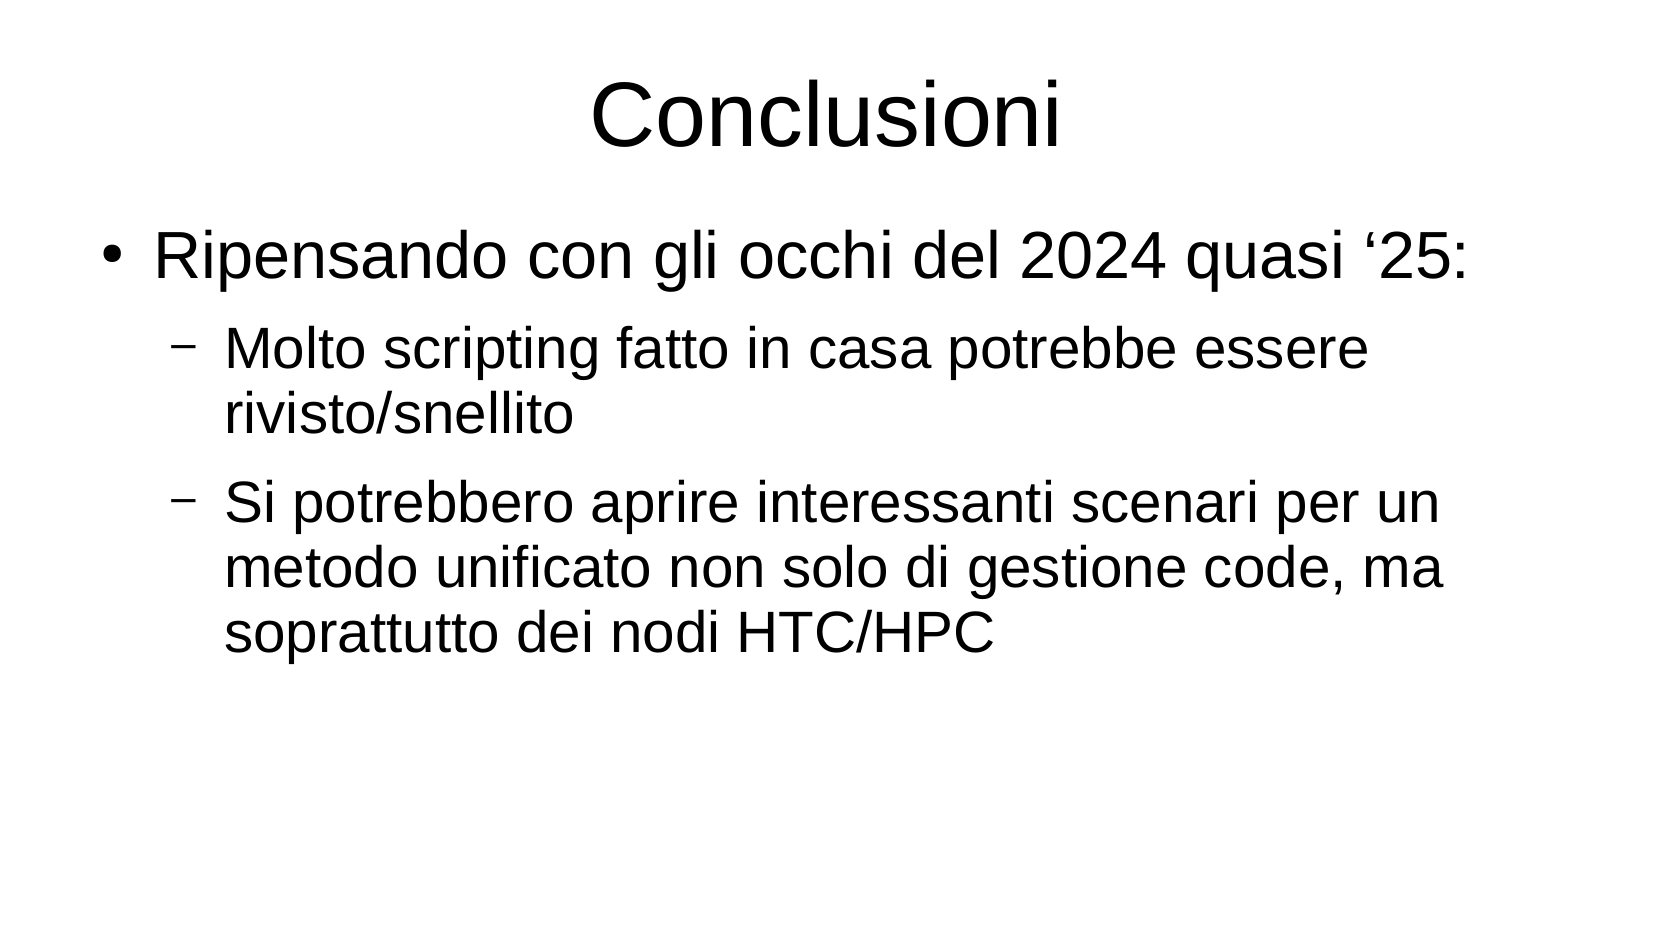

# Conclusioni
Ripensando con gli occhi del 2024 quasi ‘25:
Molto scripting fatto in casa potrebbe essere rivisto/snellito
Si potrebbero aprire interessanti scenari per un metodo unificato non solo di gestione code, ma soprattutto dei nodi HTC/HPC